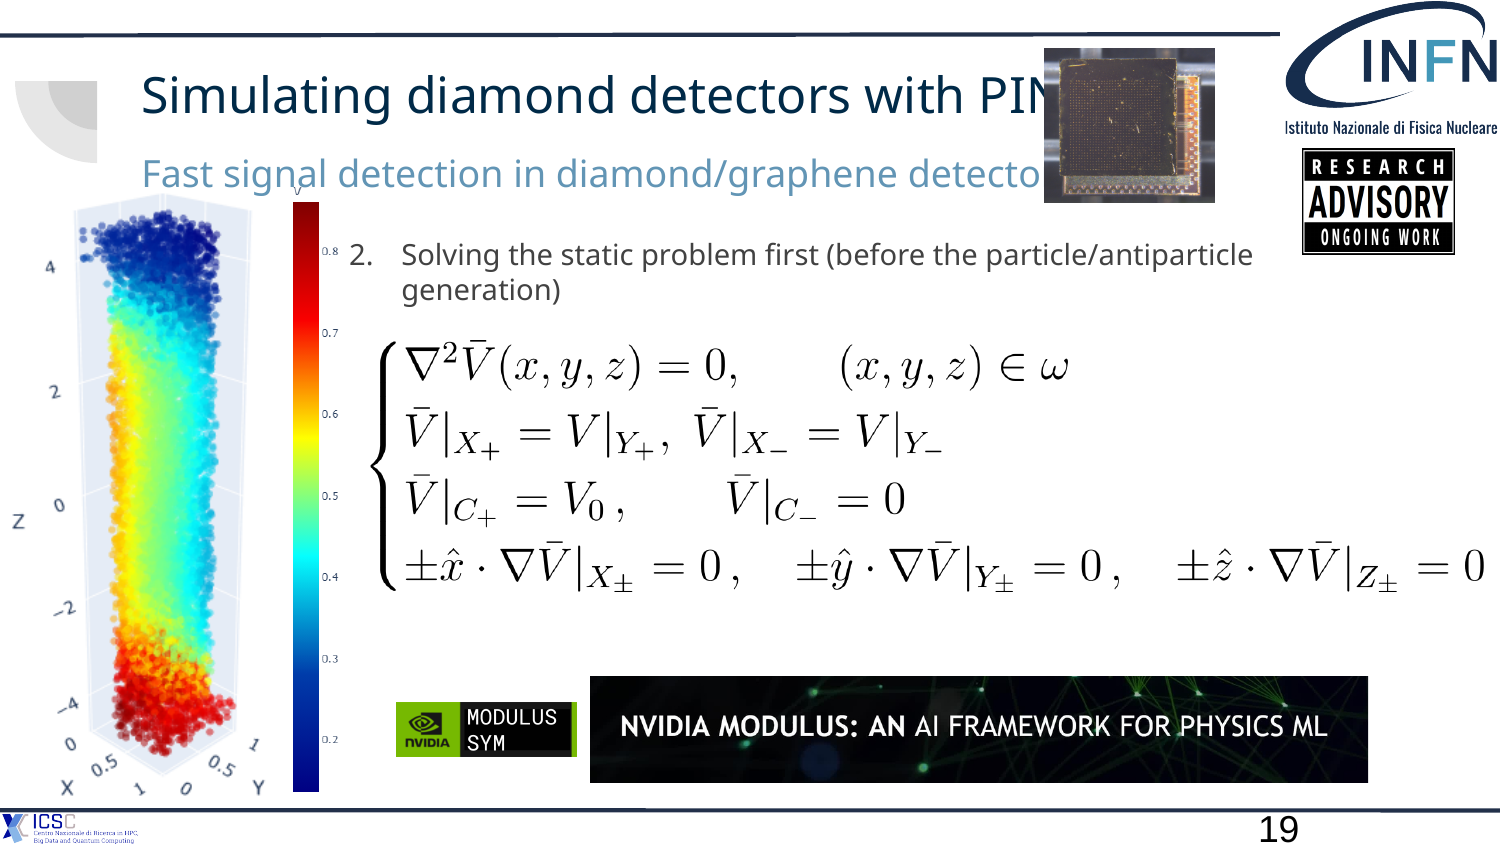

# Simulating diamond detectors with PINN
Fast signal detection in diamond/graphene detectors
Solving the static problem first (before the particle/antiparticle generation)